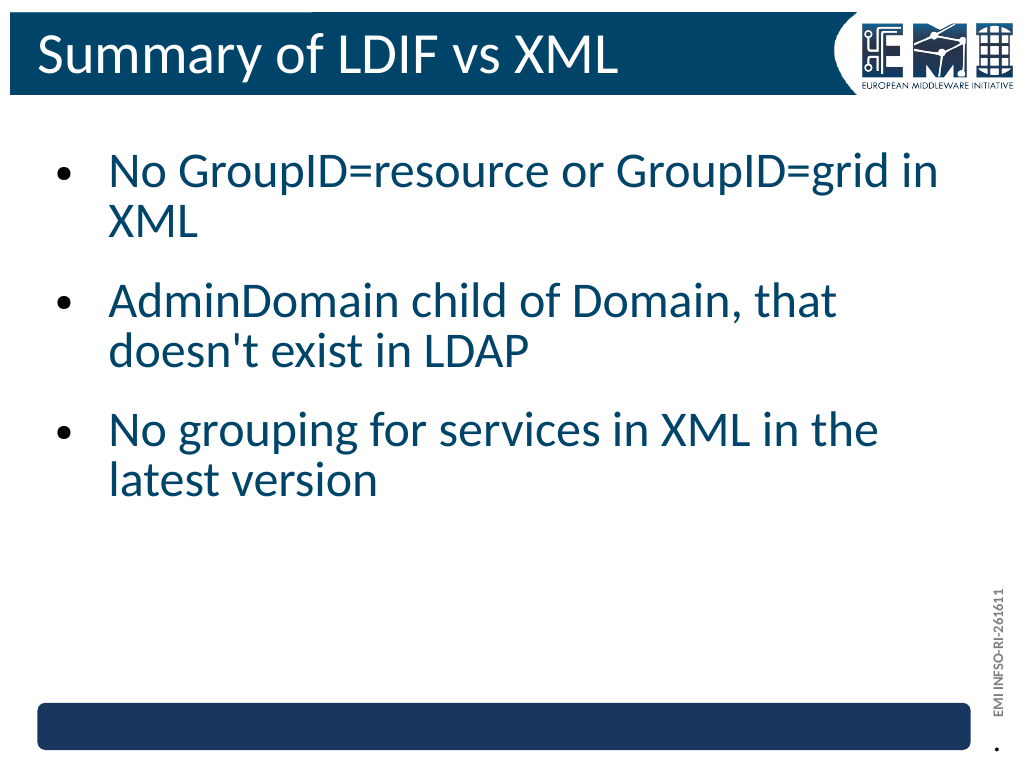

# Summary of LDIF vs XML
No GroupID=resource or GroupID=grid in XML
AdminDomain child of Domain, that doesn't exist in LDAP
No grouping for services in XML in the latest version